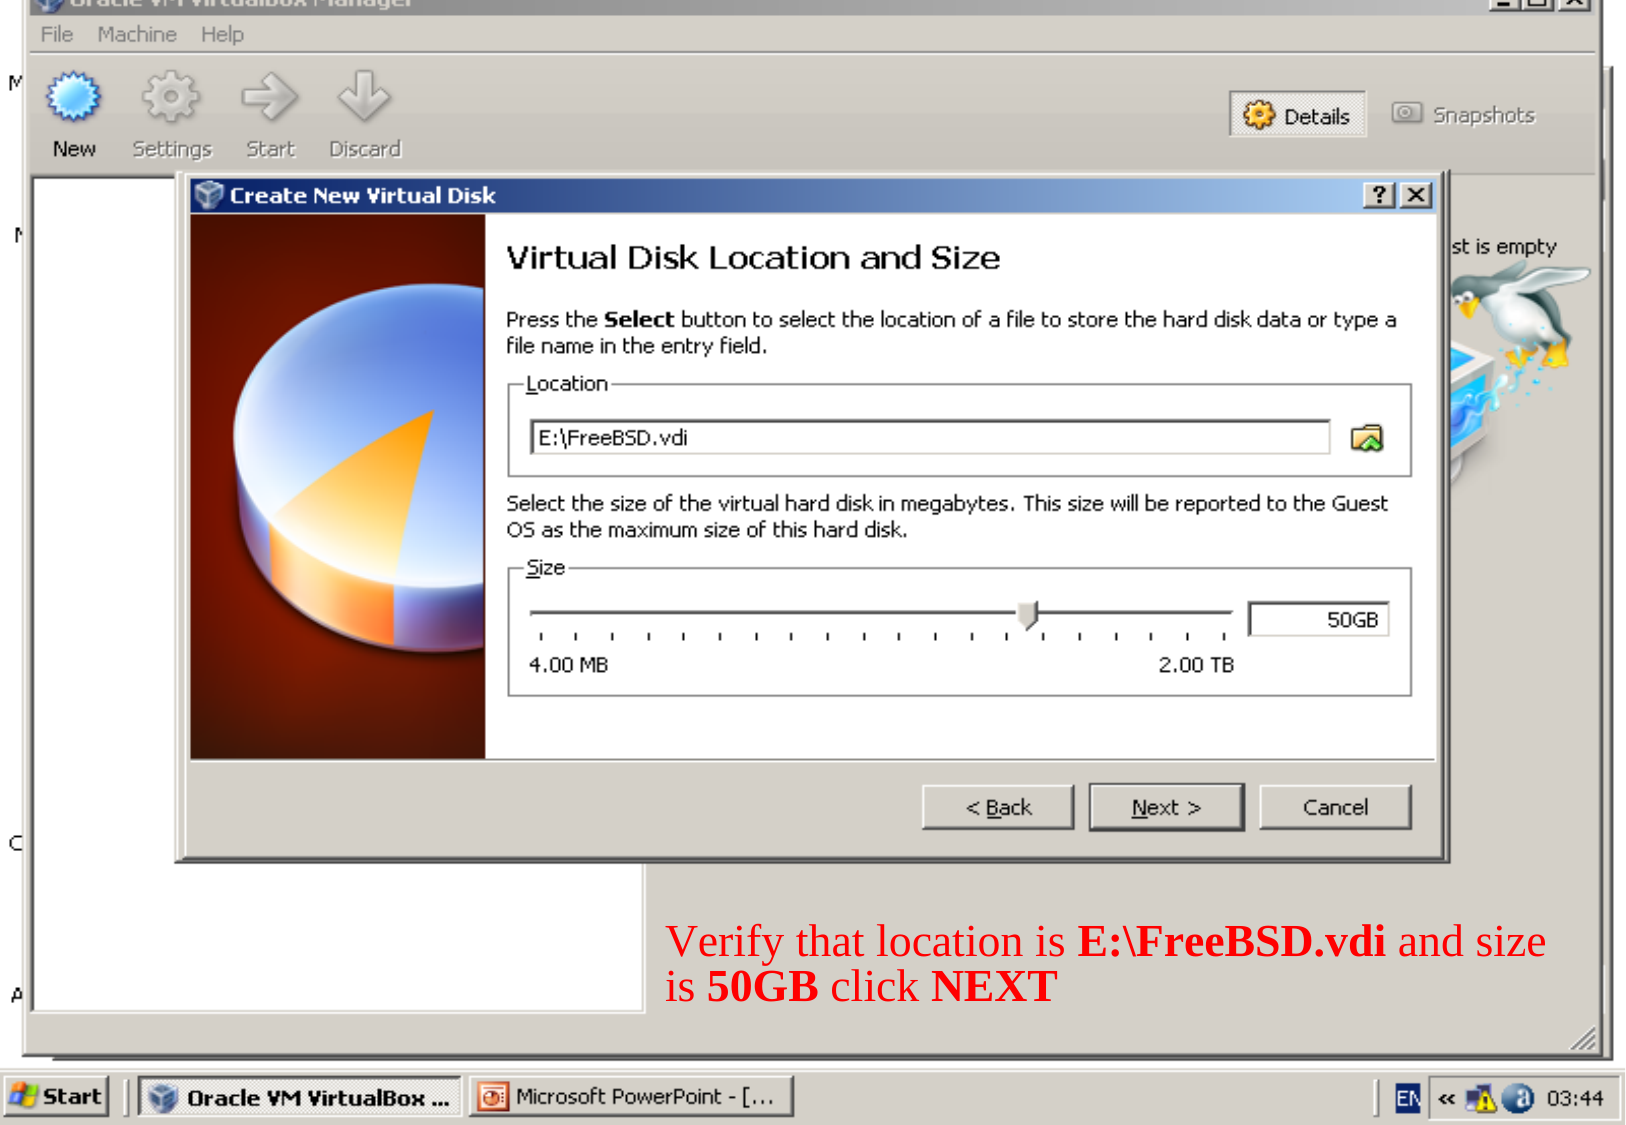

#
Verify that location is E:\FreeBSD.vdi and size is 50GB click NEXT